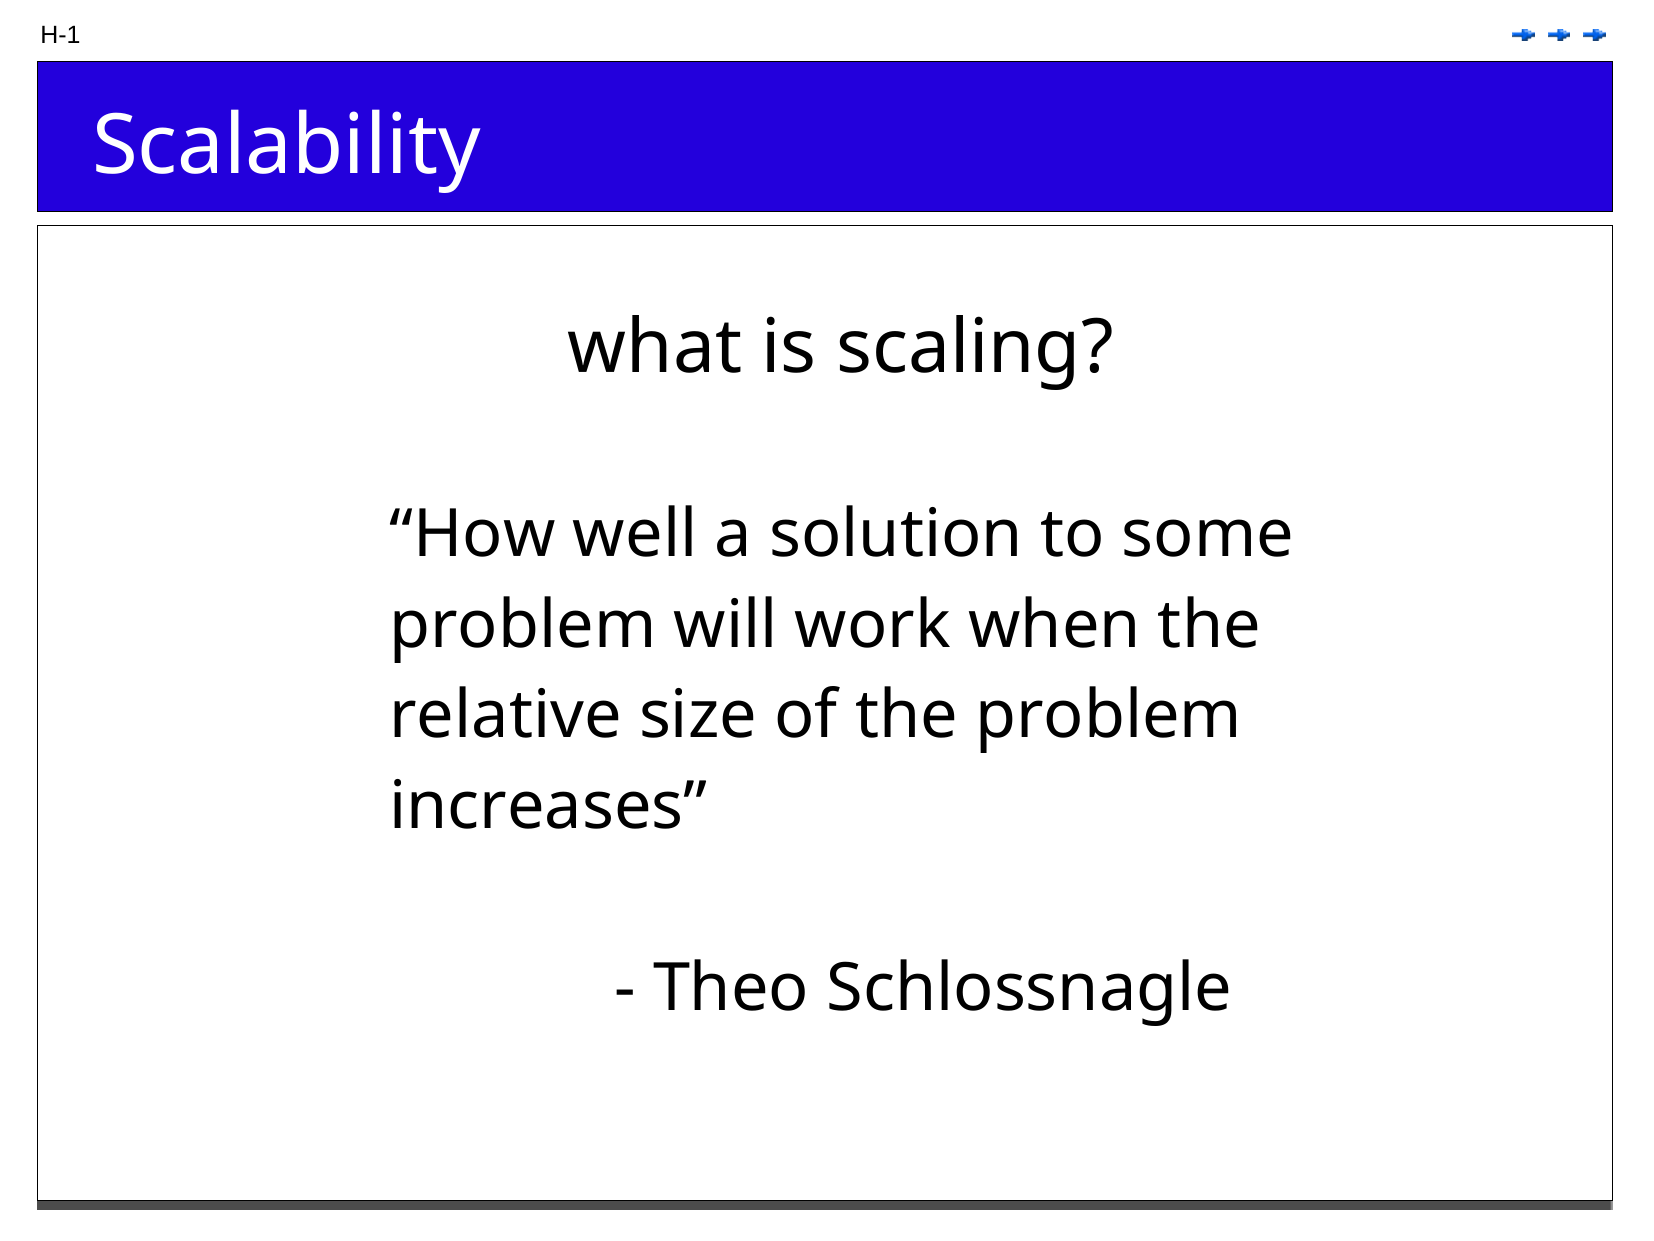

H-1
Scalability
what is scaling?
“How well a solution to some
problem will work when the
relative size of the problem
increases”
			- Theo Schlossnagle